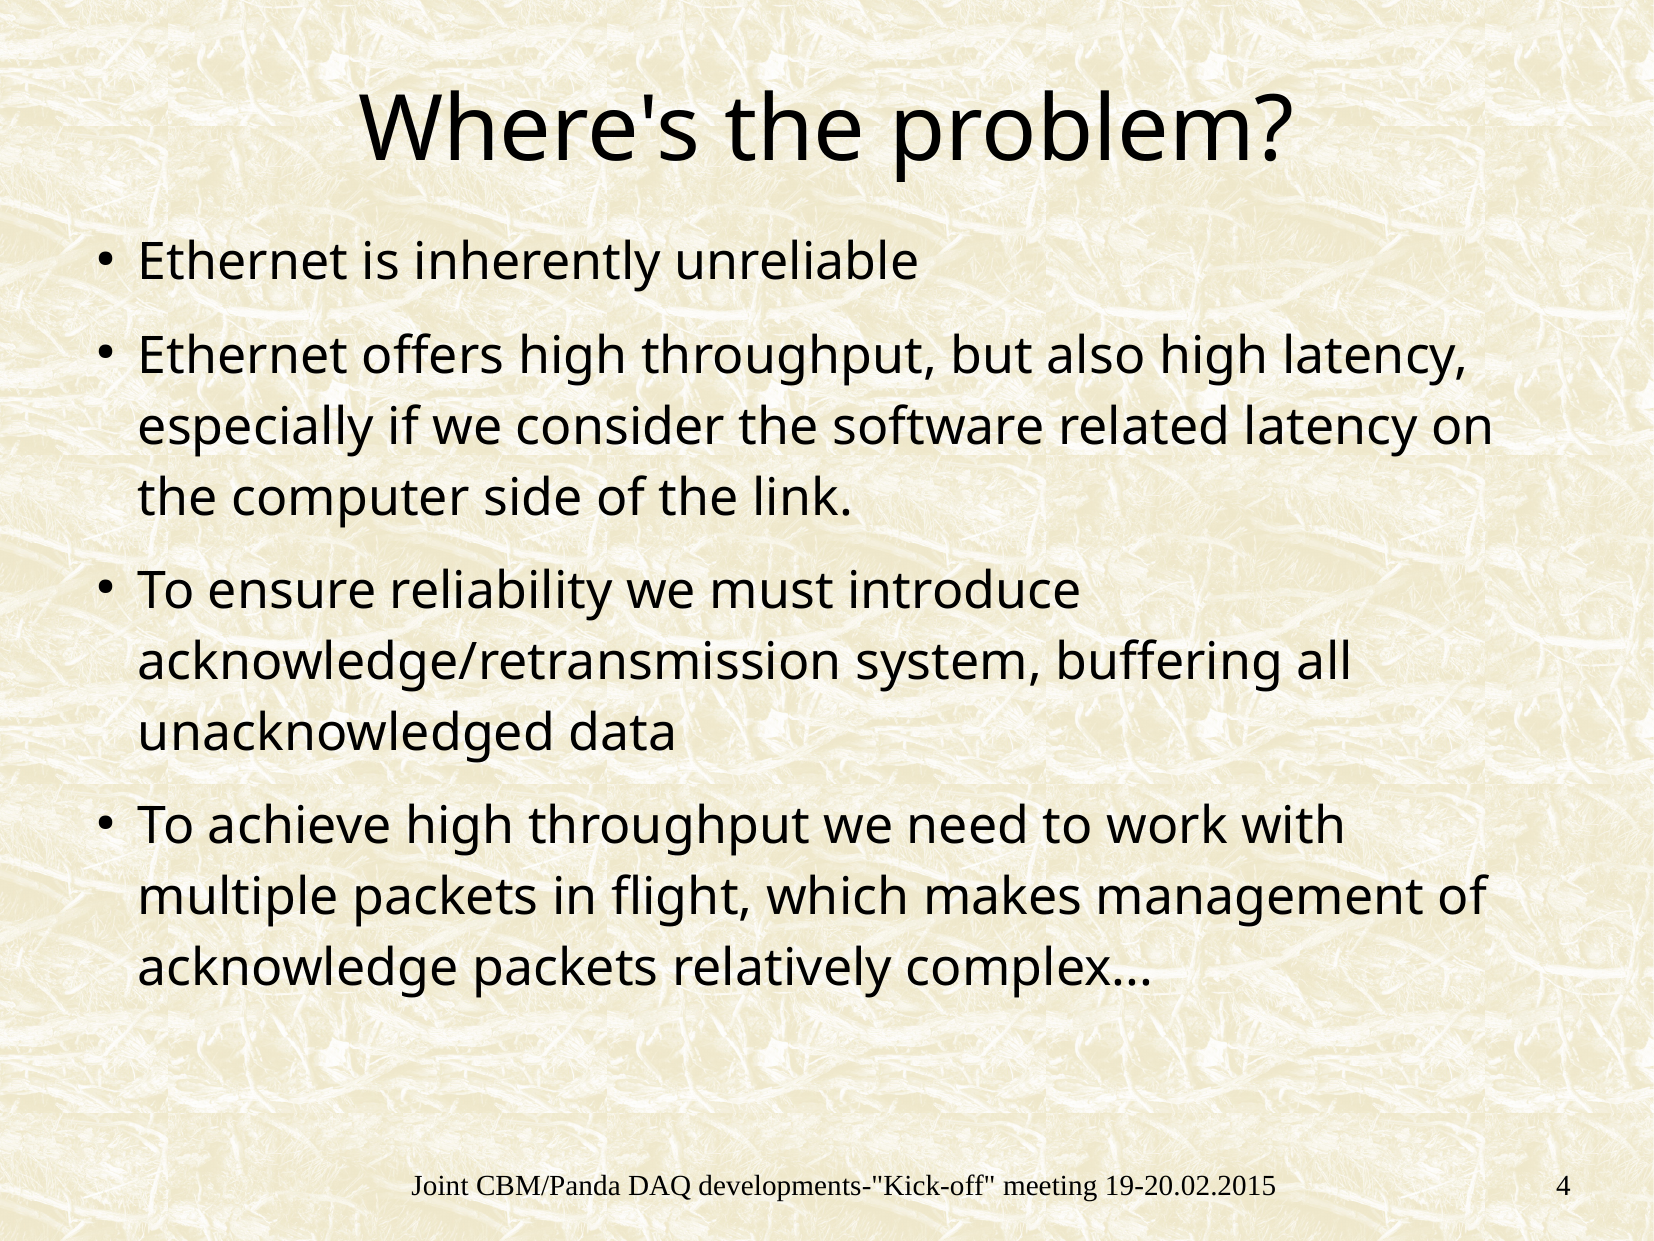

# Where's the problem?
Ethernet is inherently unreliable
Ethernet offers high throughput, but also high latency, especially if we consider the software related latency on the computer side of the link.
To ensure reliability we must introduce acknowledge/retransmission system, buffering all unacknowledged data
To achieve high throughput we need to work with multiple packets in flight, which makes management of acknowledge packets relatively complex...
Joint CBM/Panda DAQ developments-"Kick-off" meeting 19-20.02.2015
4